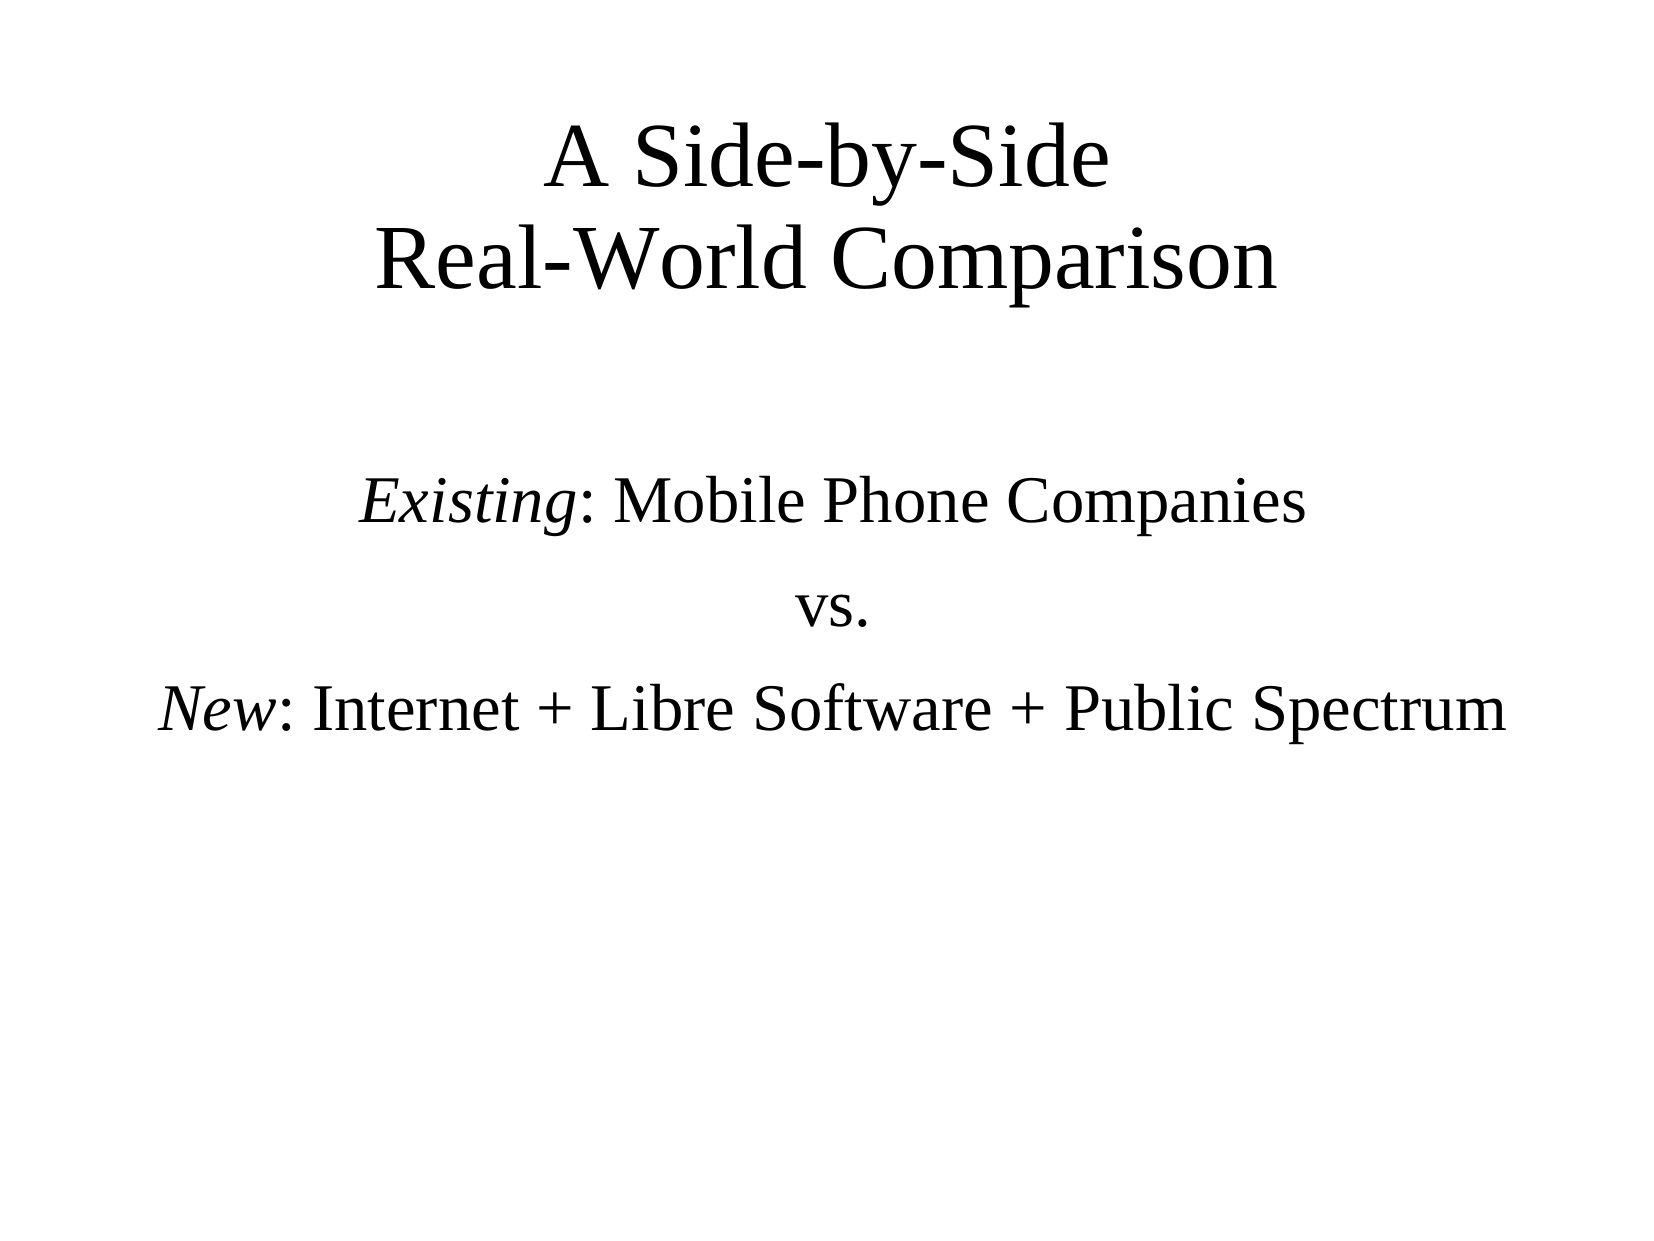

# A Side-by-Side Real-World Comparison
Existing: Mobile Phone Companies
vs.
New: Internet + Libre Software + Public Spectrum